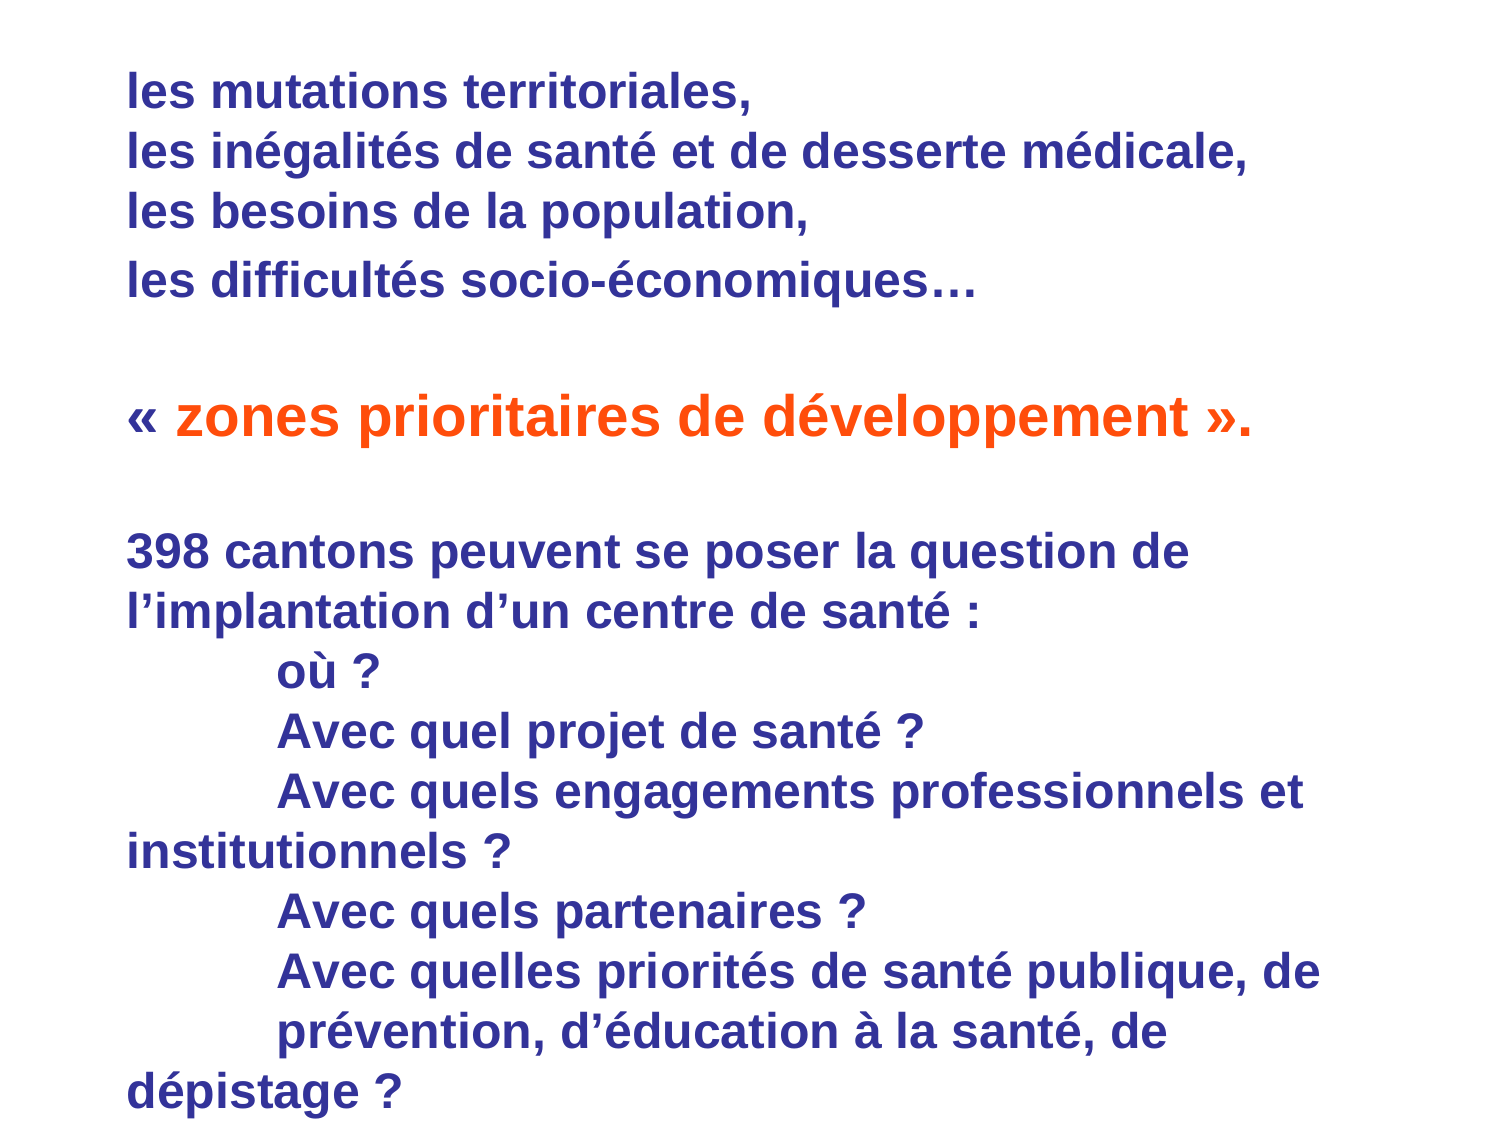

les mutations territoriales,
les inégalités de santé et de desserte médicale,
les besoins de la population,
les difficultés socio-économiques…
« zones prioritaires de développement ».
398 cantons peuvent se poser la question de l’implantation d’un centre de santé :
	où ?
	Avec quel projet de santé ?
	Avec quels engagements professionnels et 	institutionnels ?
	Avec quels partenaires ?
	Avec quelles priorités de santé publique, de 	prévention, d’éducation à la santé, de 	dépistage ?